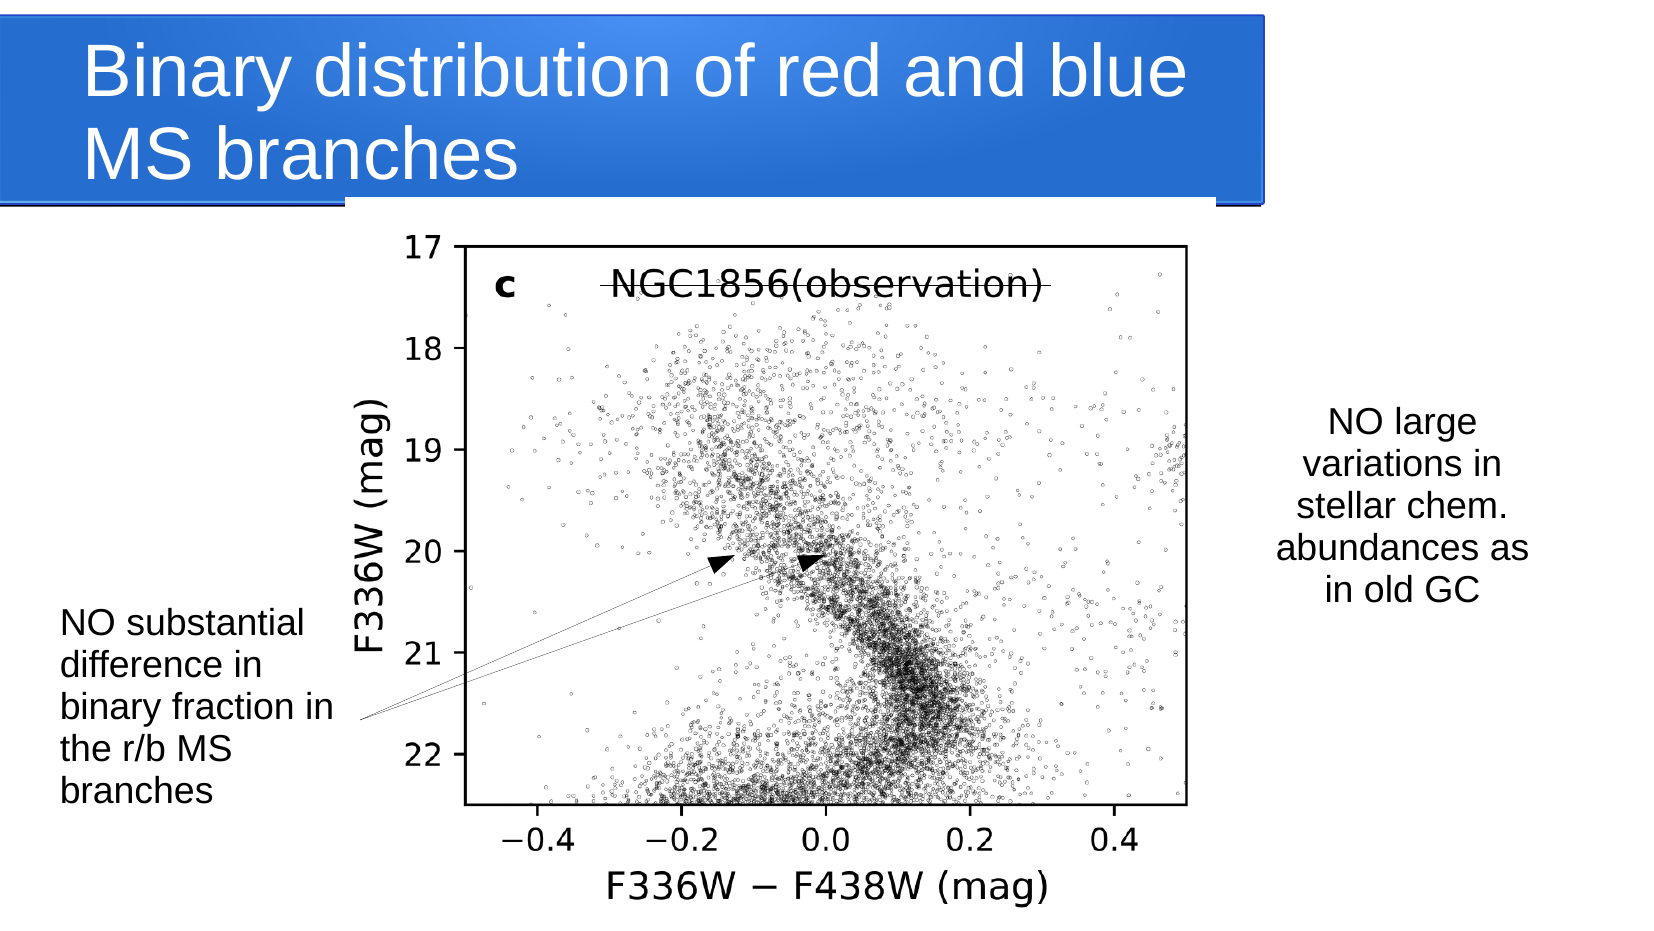

# Binary distribution of red and blue MS branches
NO large variations in stellar chem. abundances as in old GC
NO substantial difference in binary fraction in the r/b MS branches